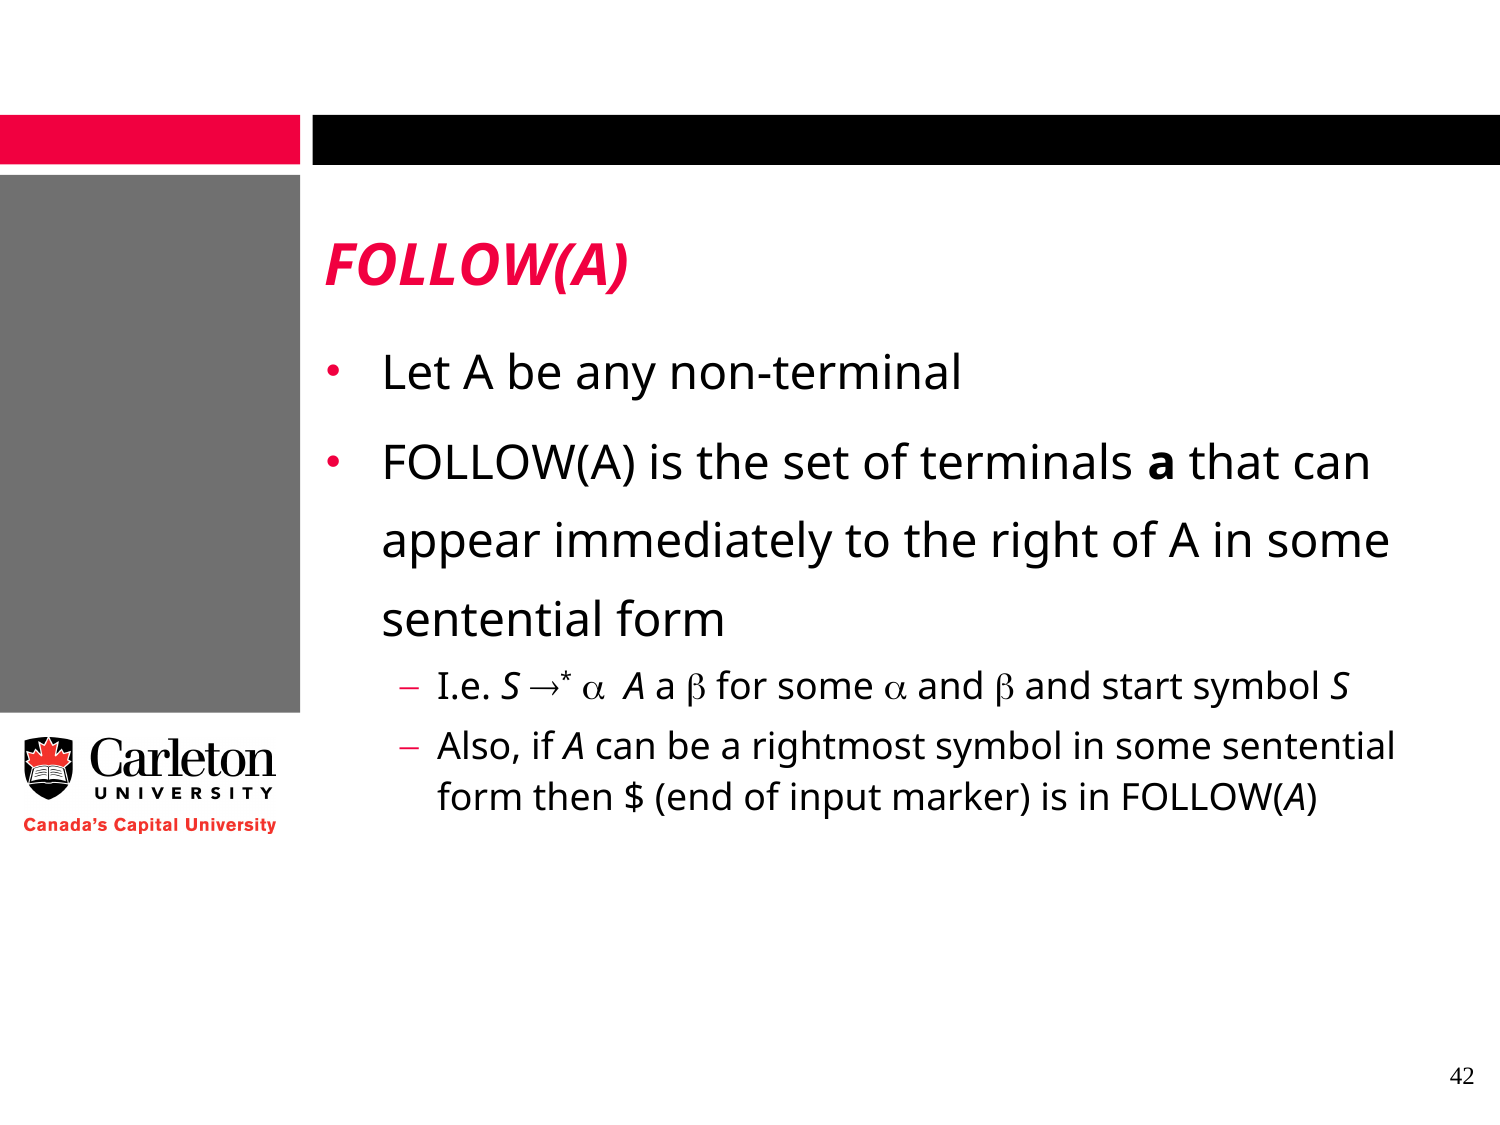

# FOLLOW(A)
Let A be any non-terminal
FOLLOW(A) is the set of terminals a that can appear immediately to the right of A in some sentential form
I.e. S * a A a b for some a and b and start symbol S
Also, if A can be a rightmost symbol in some sentential form then $ (end of input marker) is in FOLLOW(A)
42